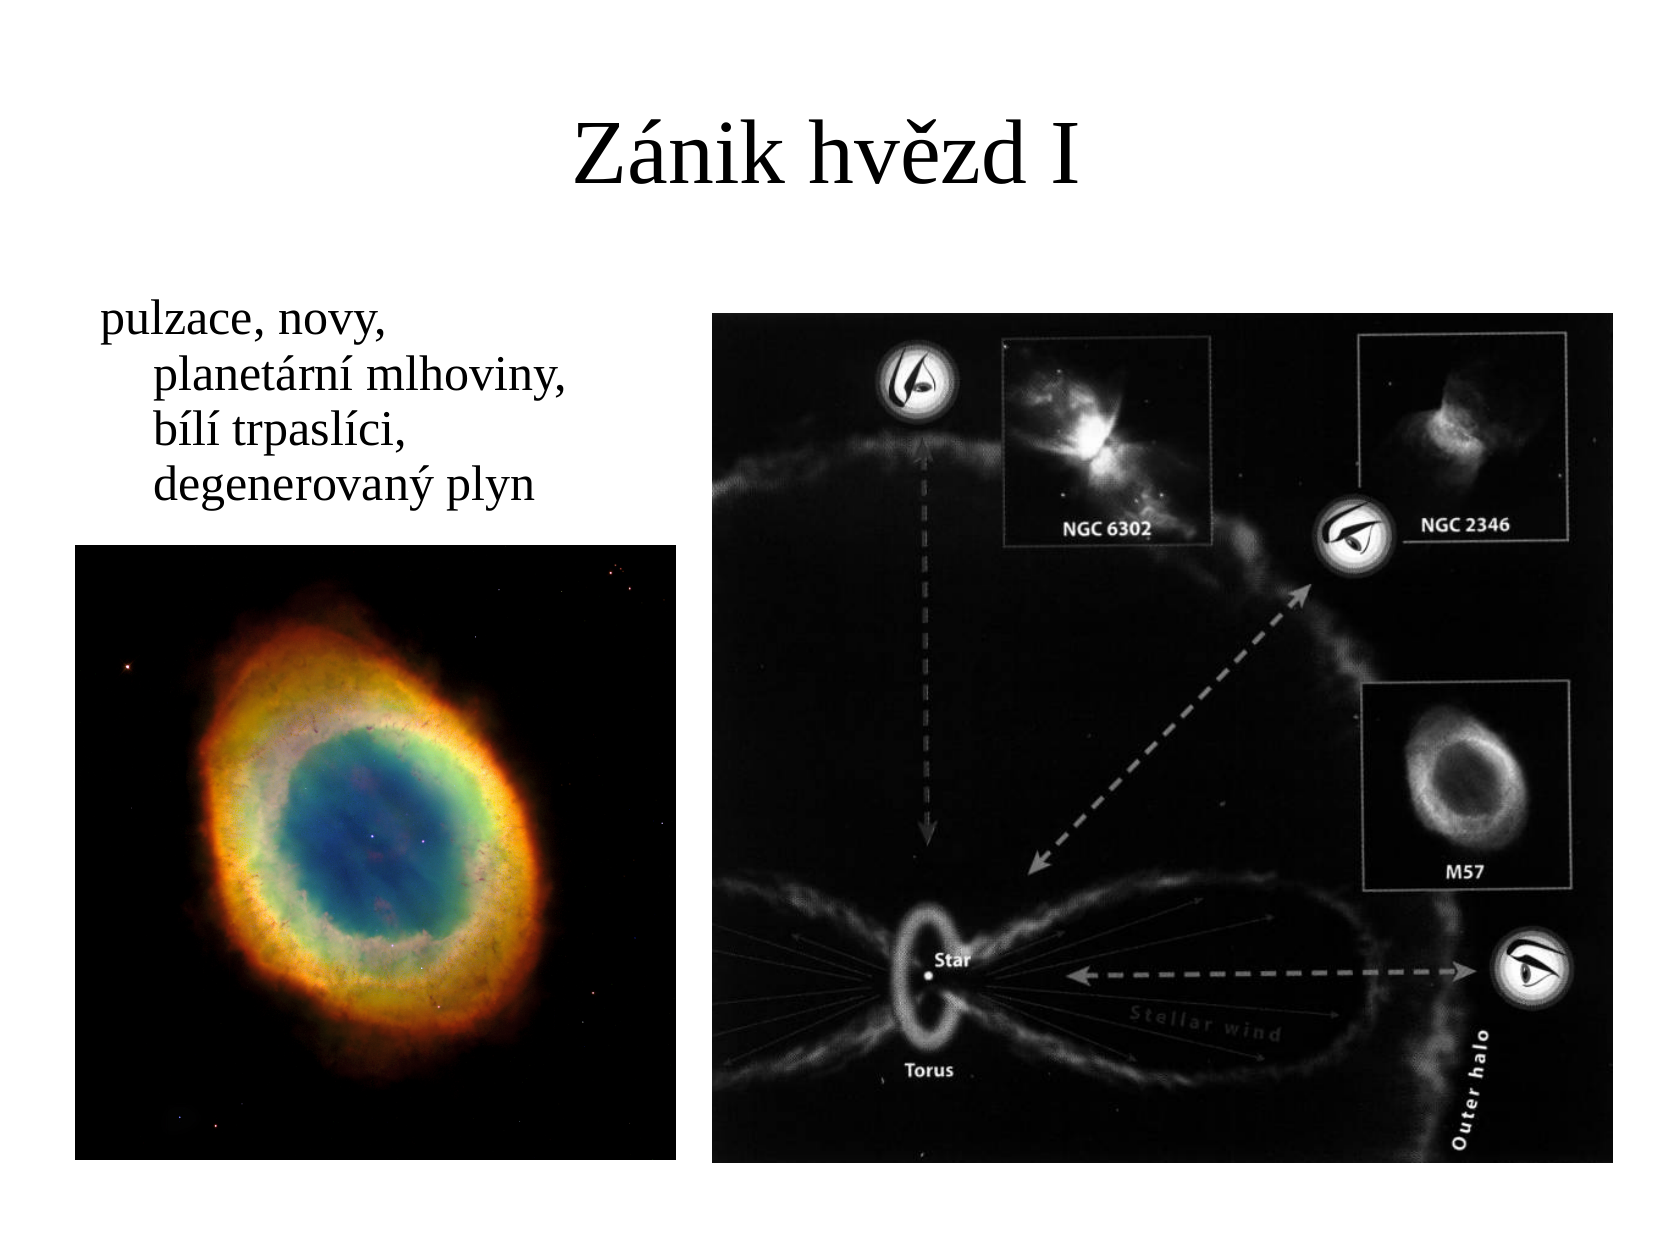

# Zánik hvězd I
pulzace, novy, planetární mlhoviny, bílí trpaslíci, degenerovaný plyn